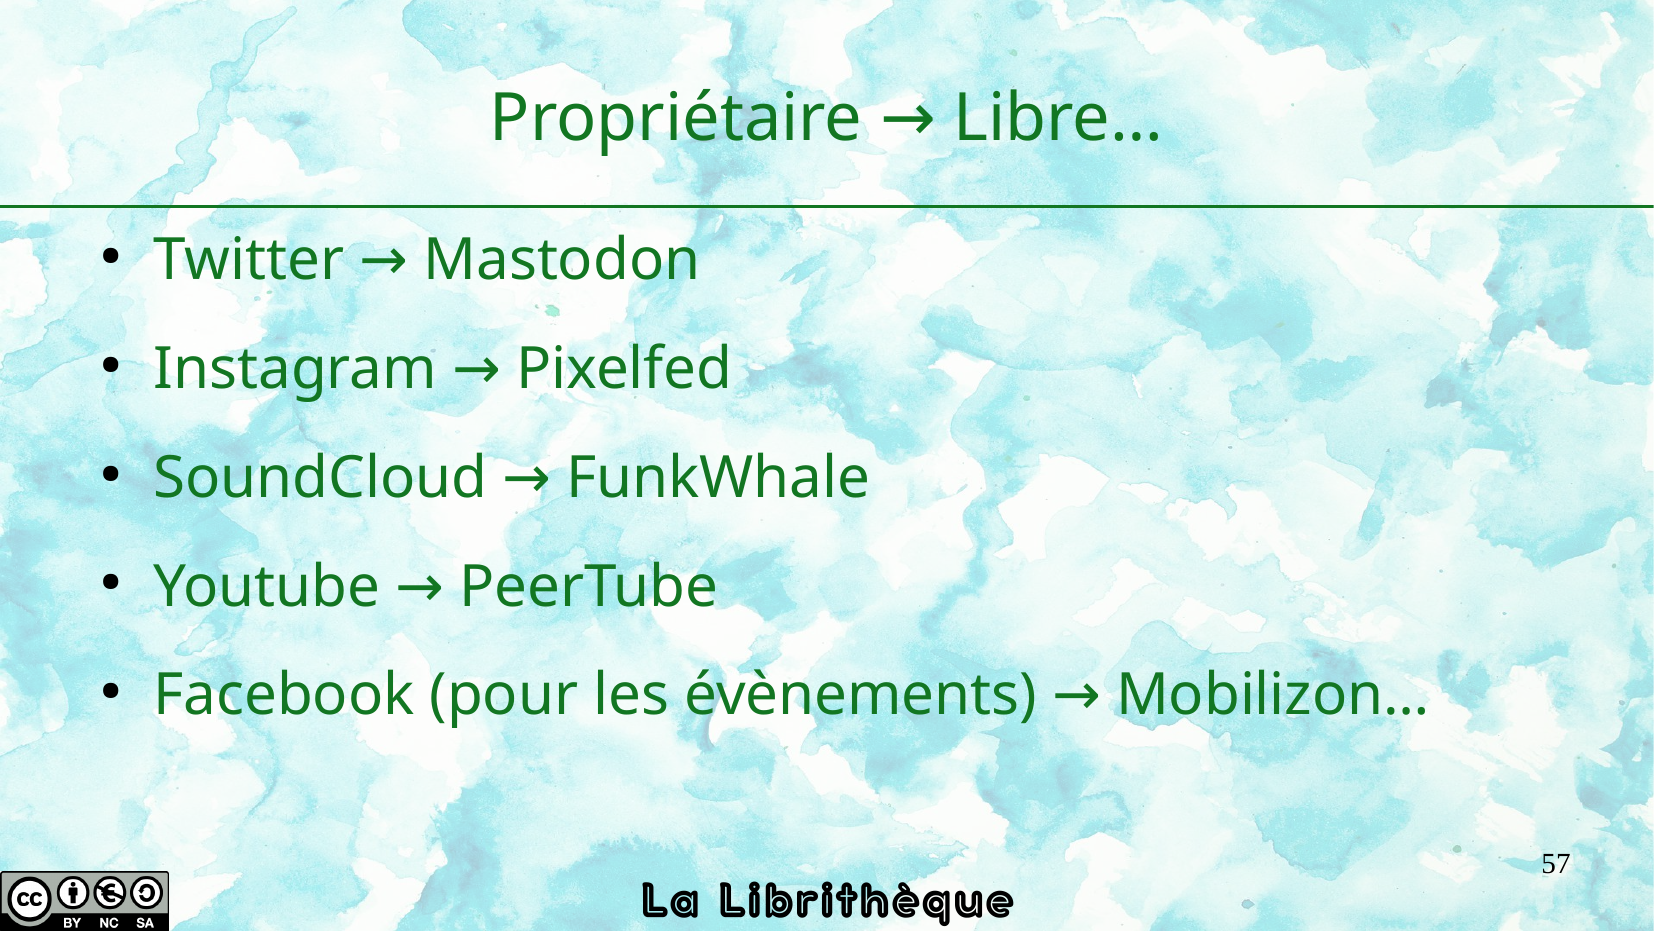

# Propriétaire → Libre…
Twitter → Mastodon
Instagram → Pixelfed
SoundCloud → FunkWhale
Youtube → PeerTube
Facebook (pour les évènements) → Mobilizon…
57